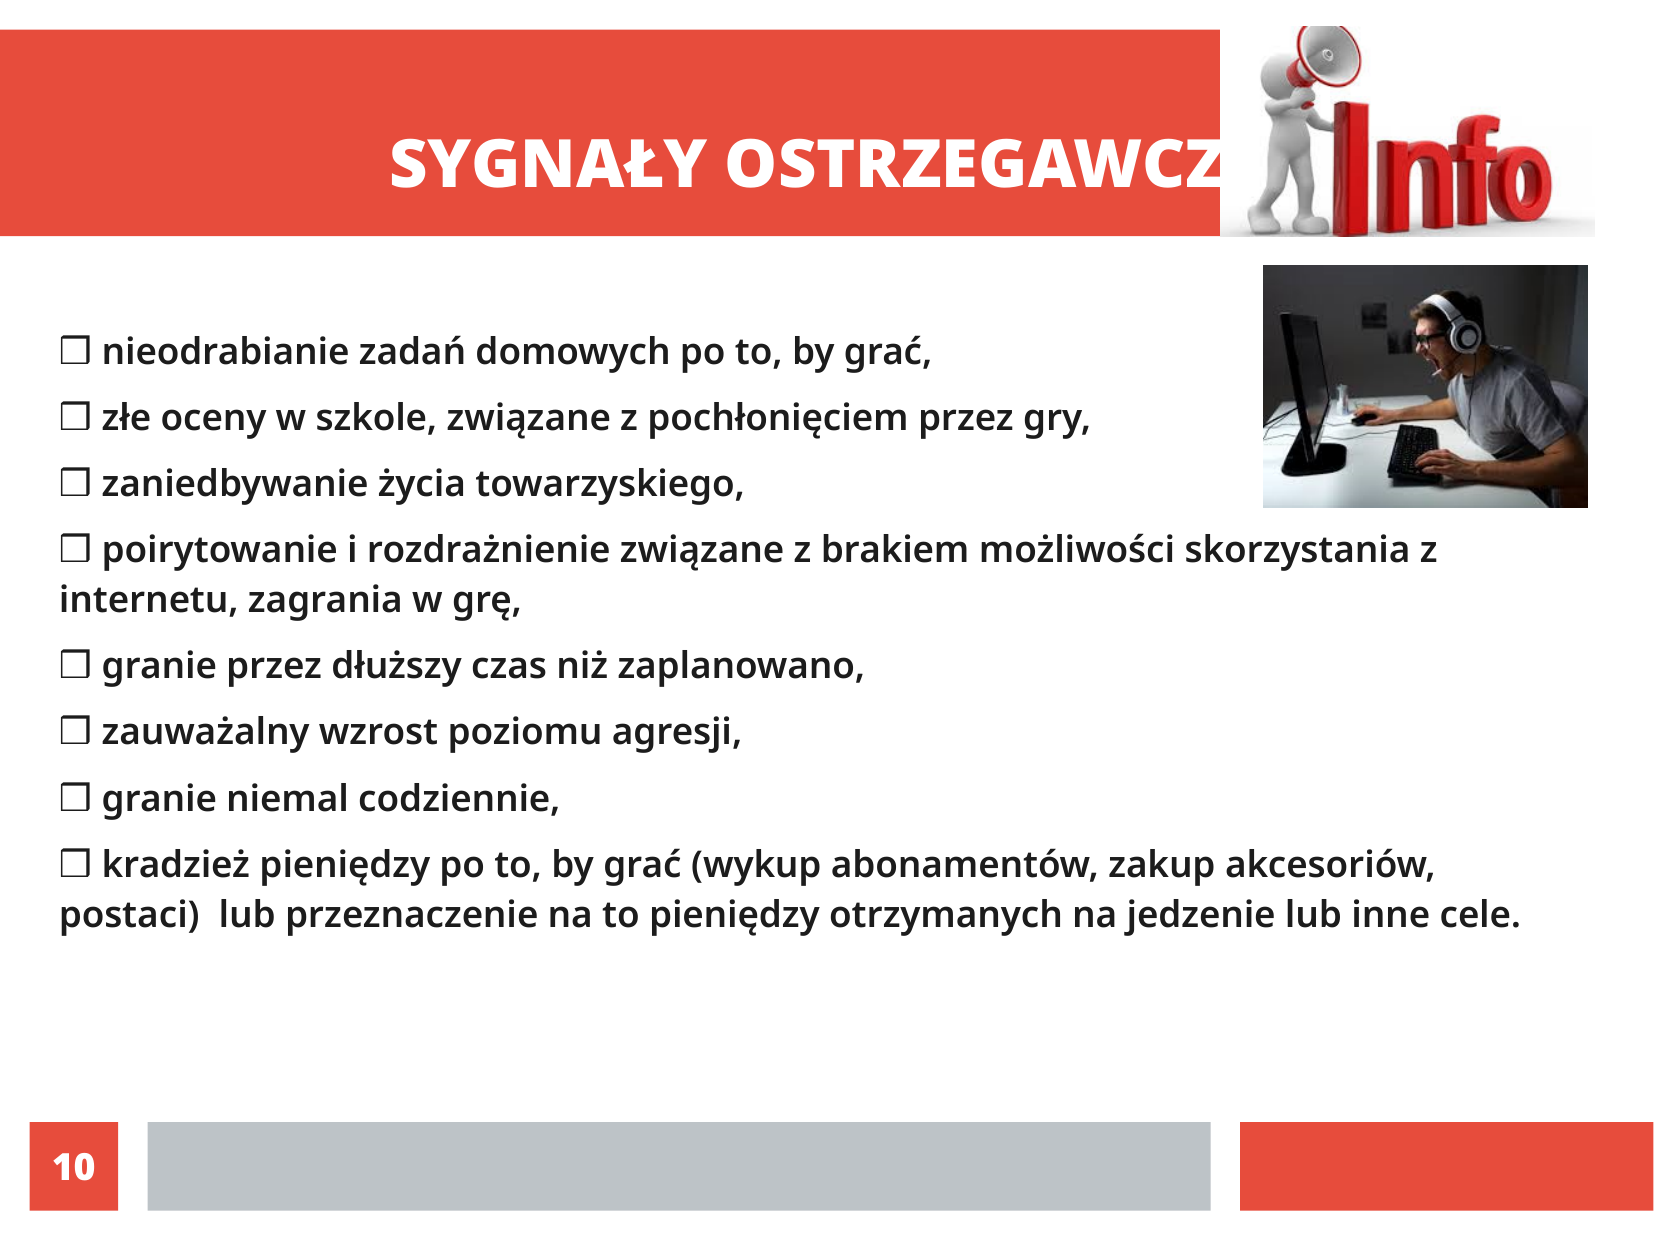

# SYGNAŁY OSTRZEGAWCZE
❒ nieodrabianie zadań domowych po to, by grać,
❒ złe oceny w szkole, związane z pochłonięciem przez gry,
❒ zaniedbywanie życia towarzyskiego,
❒ poirytowanie i rozdrażnienie związane z brakiem możliwości skorzystania z internetu, zagrania w grę,
❒ granie przez dłuższy czas niż zaplanowano,
❒ zauważalny wzrost poziomu agresji,
❒ granie niemal codziennie,
❒ kradzież pieniędzy po to, by grać (wykup abonamentów, zakup akcesoriów, postaci) lub przeznaczenie na to pieniędzy otrzymanych na jedzenie lub inne cele.
10